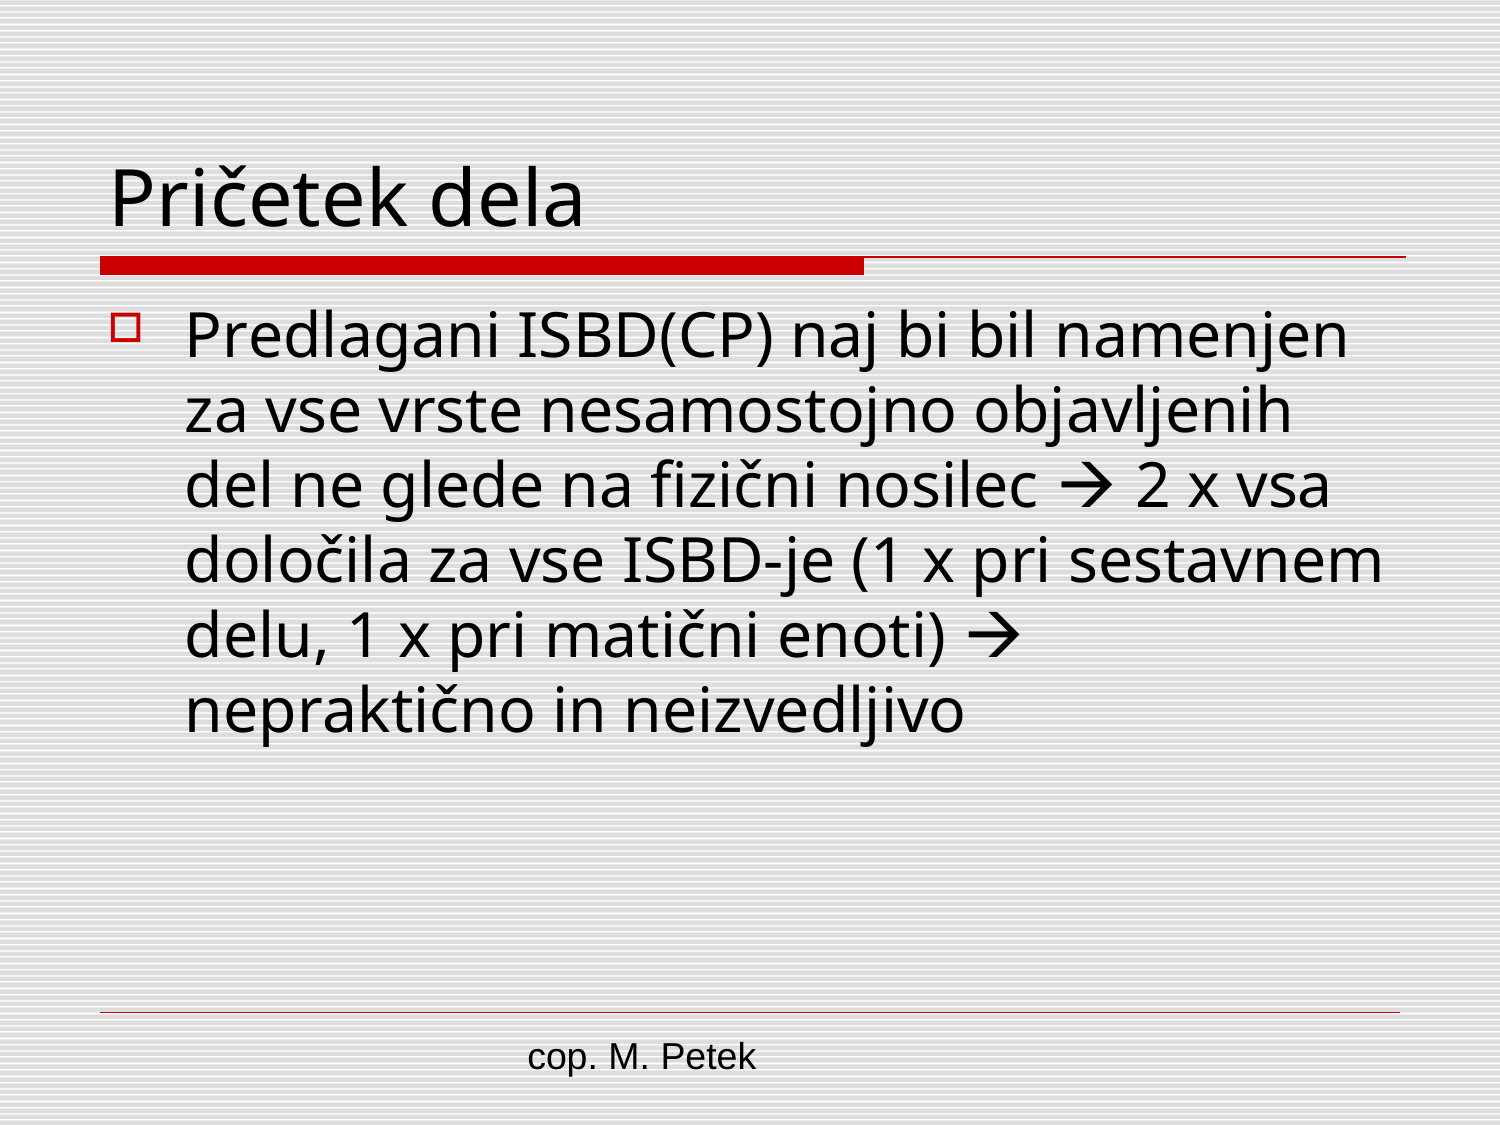

# Pričetek dela
Predlagani ISBD(CP) naj bi bil namenjen za vse vrste nesamostojno objavljenih del ne glede na fizični nosilec  2 x vsa določila za vse ISBD-je (1 x pri sestavnem delu, 1 x pri matični enoti)  nepraktično in neizvedljivo
cop. M. Petek